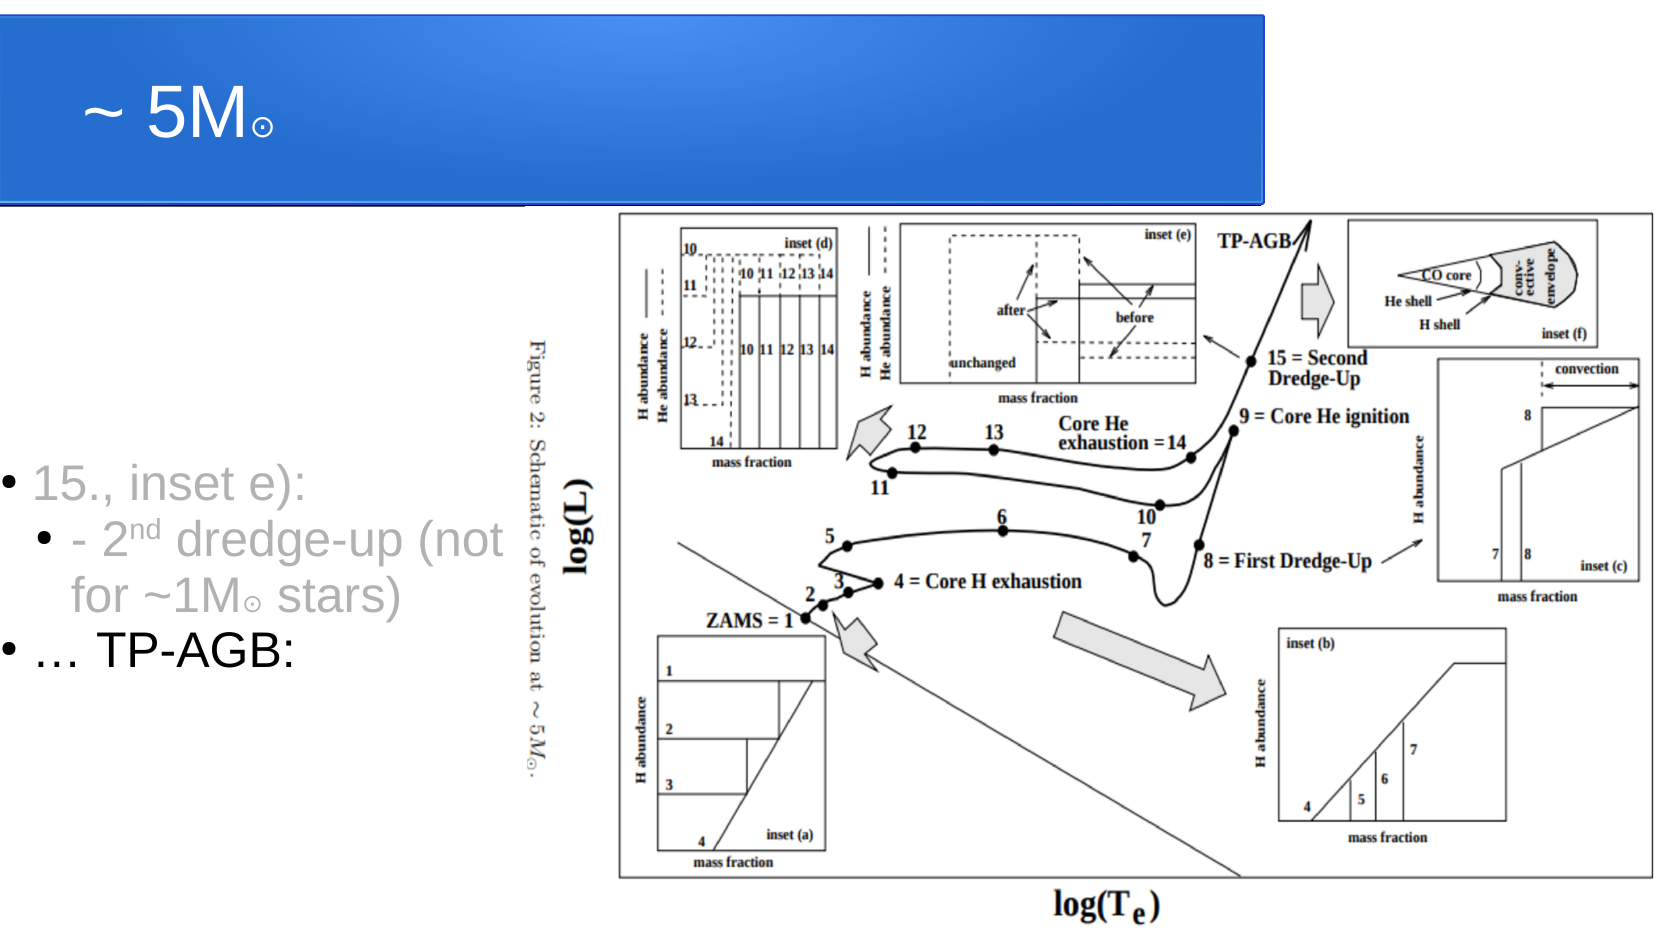

# ~ 5M⊙
 15., inset e):
- 2nd dredge-up (not for ~1M⊙ stars)
 … TP-AGB: